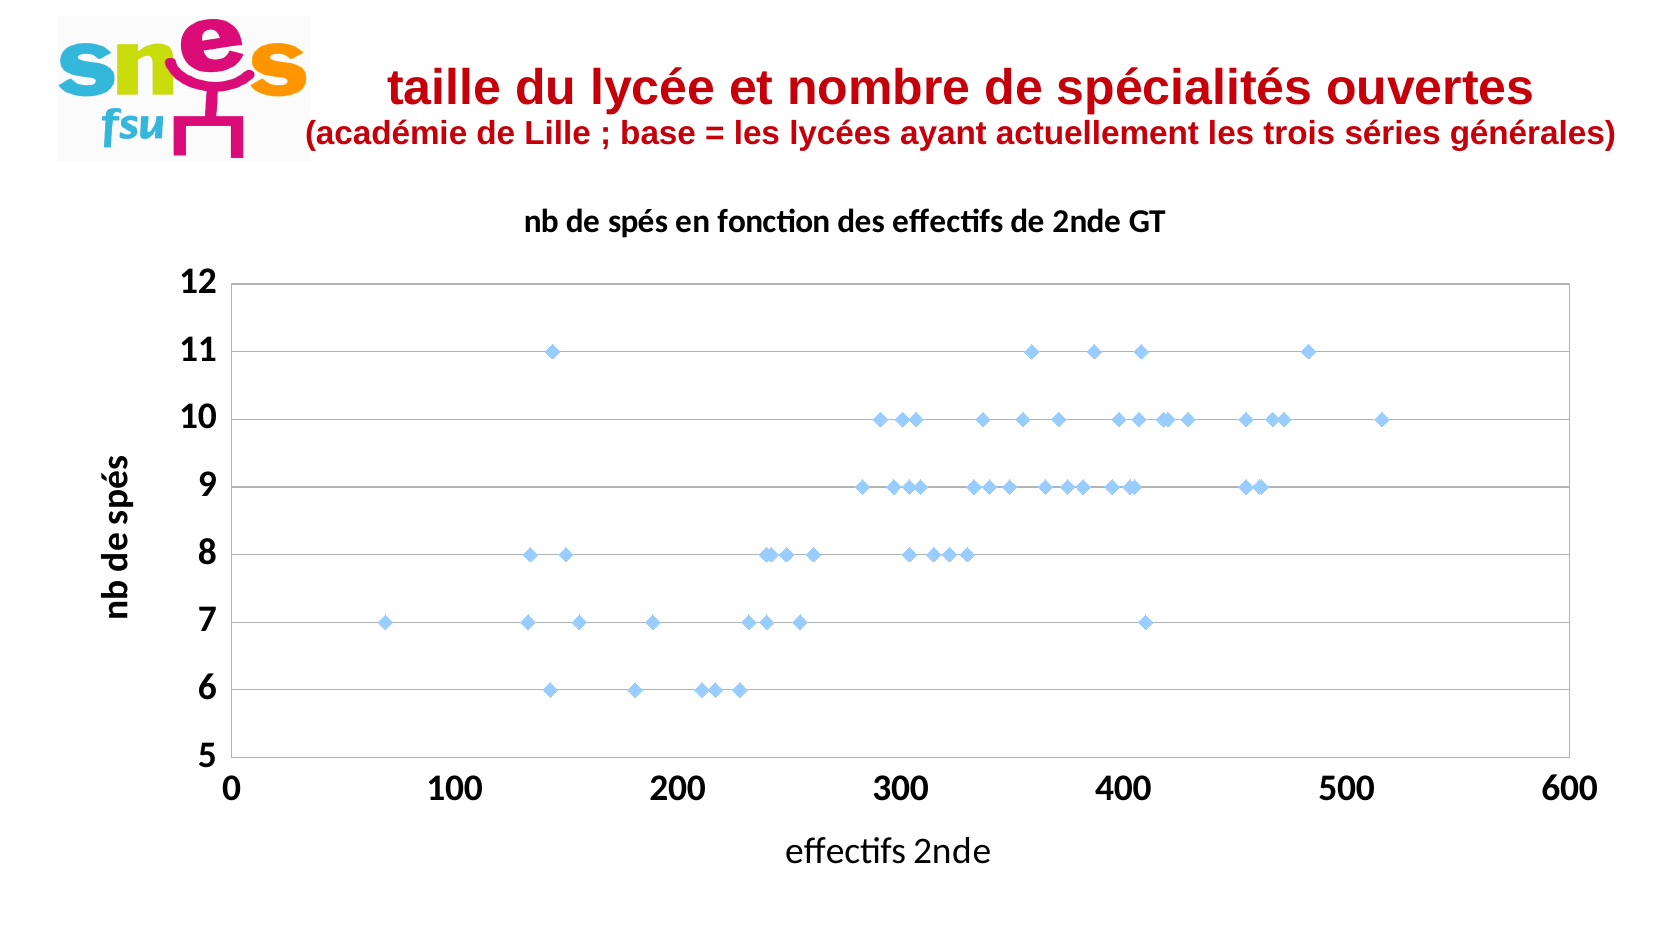

taille du lycée et nombre de spécialités ouvertes
(académie de Lille ; base = les lycées ayant actuellement les trois séries générales)
### Chart: nb de spés en fonction des effectifs de 2nde GT
| Category | Colonne C |
|---|---|